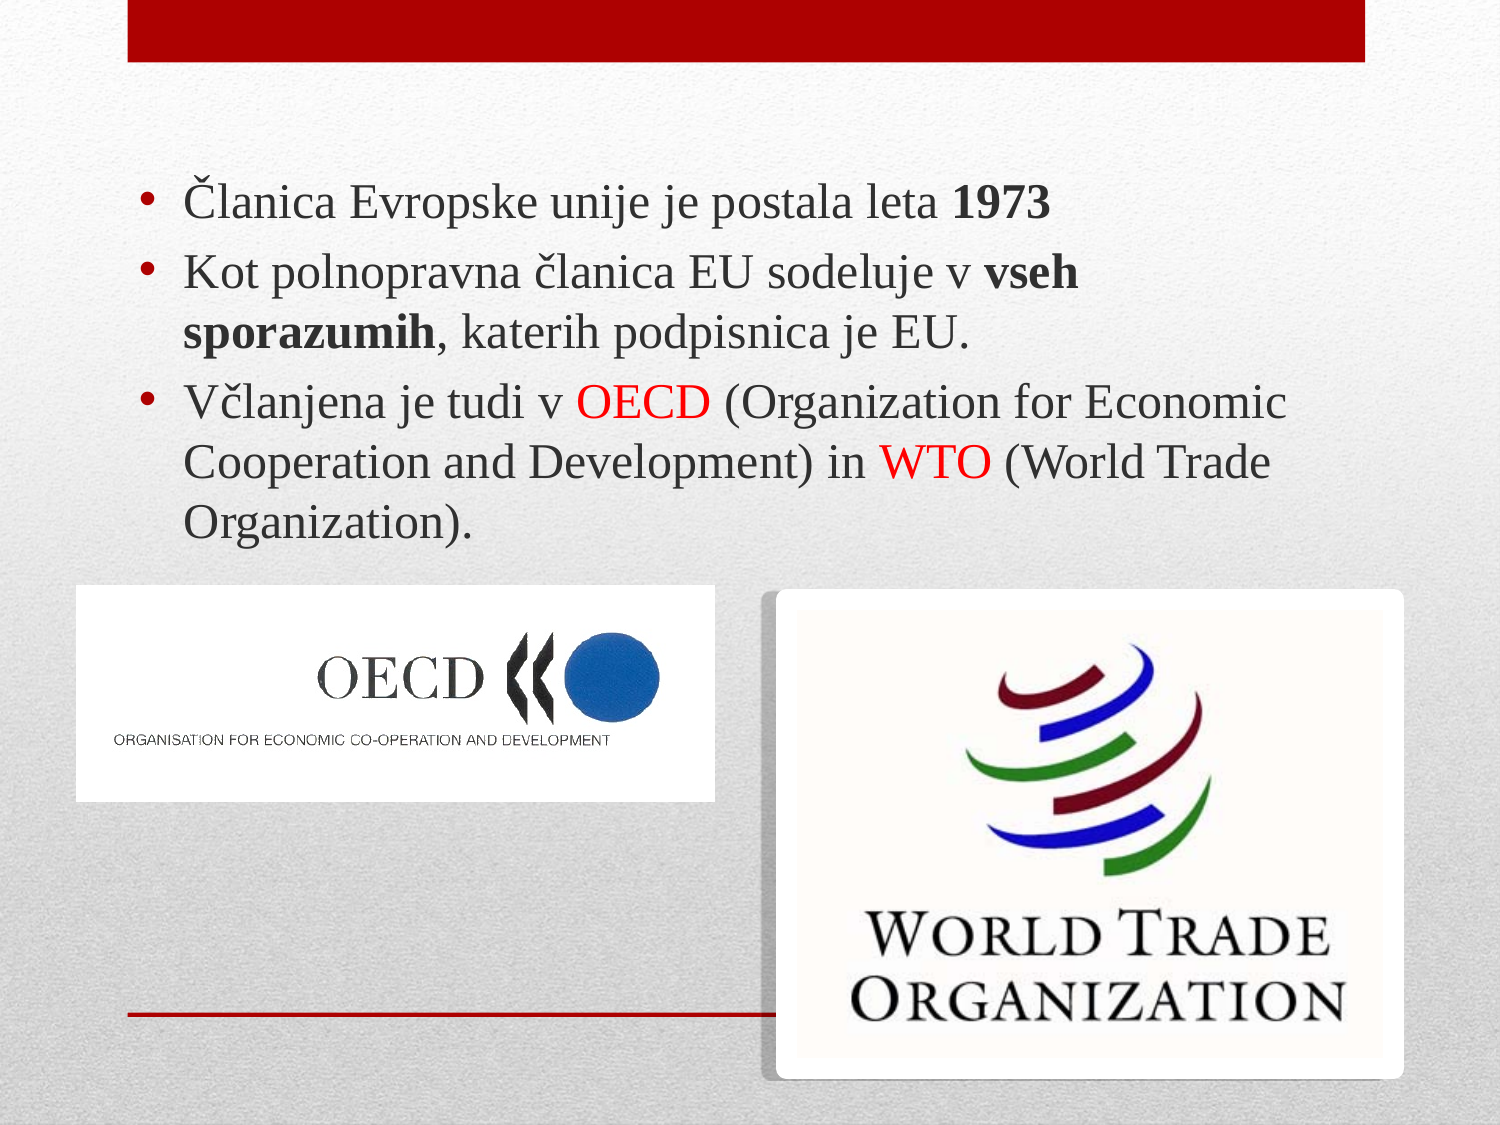

Članica Evropske unije je postala leta 1973
Kot polnopravna članica EU sodeluje v vseh sporazumih, katerih podpisnica je EU.
Včlanjena je tudi v OECD (Organization for Economic Cooperation and Development) in WTO (World Trade Organization).
#